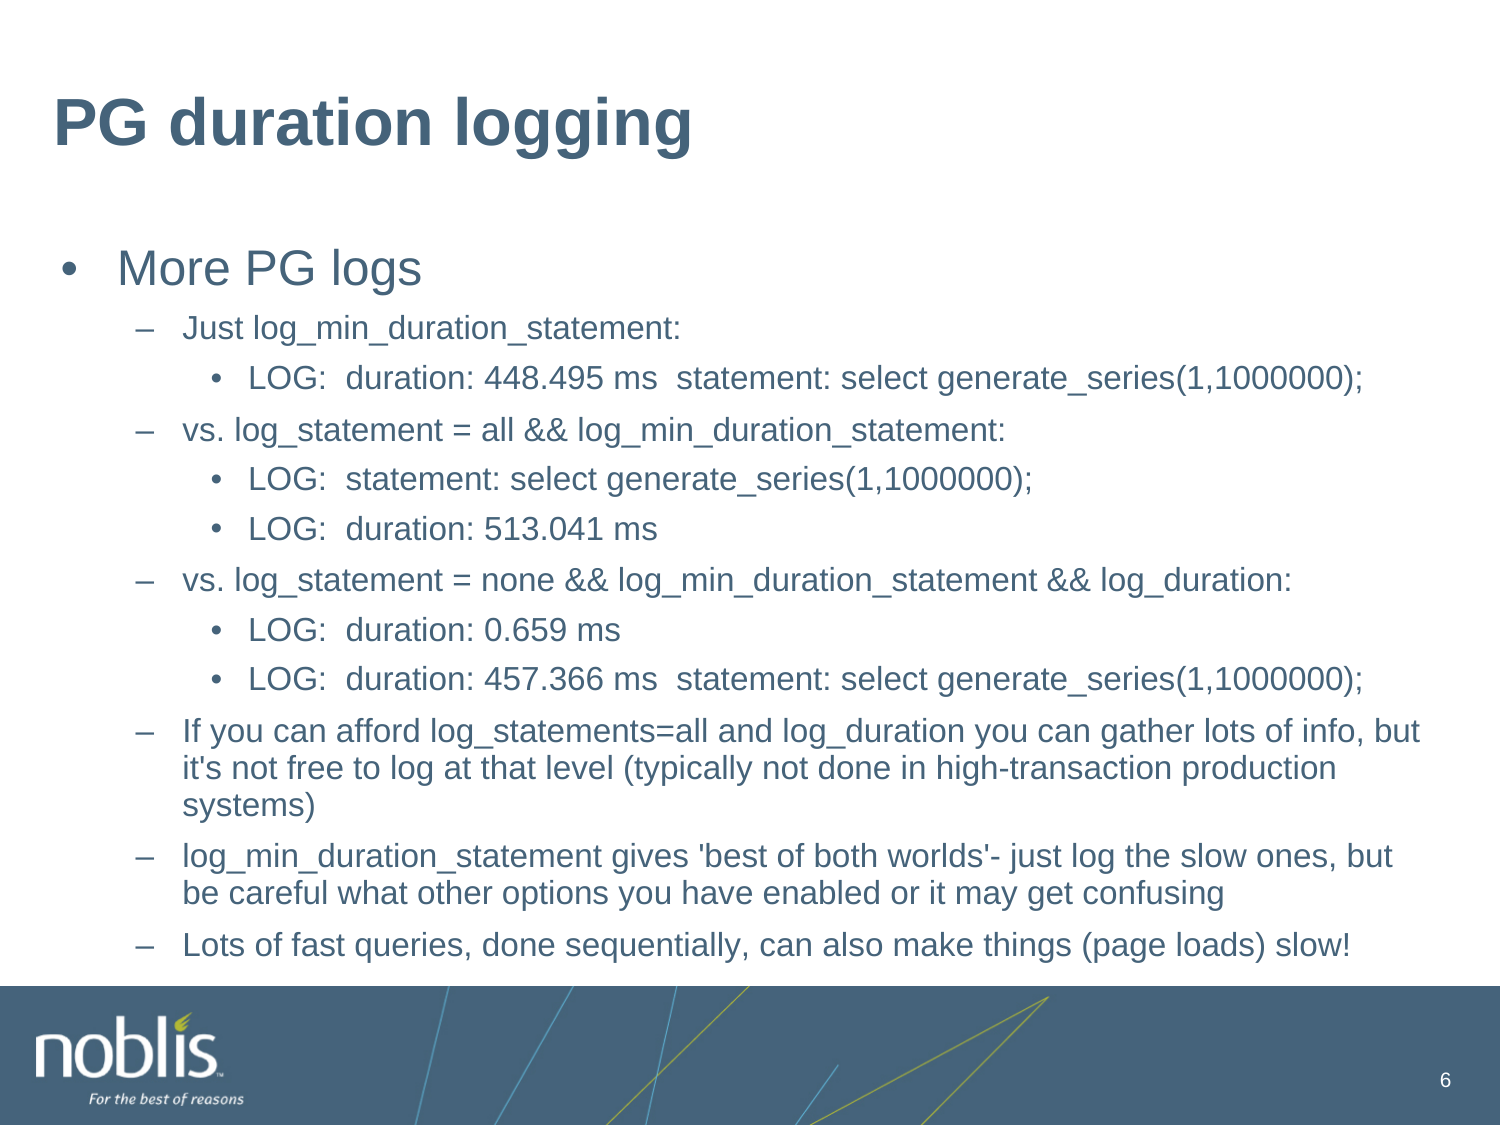

# PG duration logging
More PG logs
Just log_min_duration_statement:
LOG: duration: 448.495 ms statement: select generate_series(1,1000000);
vs. log_statement = all && log_min_duration_statement:
LOG: statement: select generate_series(1,1000000);
LOG: duration: 513.041 ms
vs. log_statement = none && log_min_duration_statement && log_duration:
LOG: duration: 0.659 ms
LOG: duration: 457.366 ms statement: select generate_series(1,1000000);
If you can afford log_statements=all and log_duration you can gather lots of info, but it's not free to log at that level (typically not done in high-transaction production systems)
log_min_duration_statement gives 'best of both worlds'- just log the slow ones, but be careful what other options you have enabled or it may get confusing
Lots of fast queries, done sequentially, can also make things (page loads) slow!